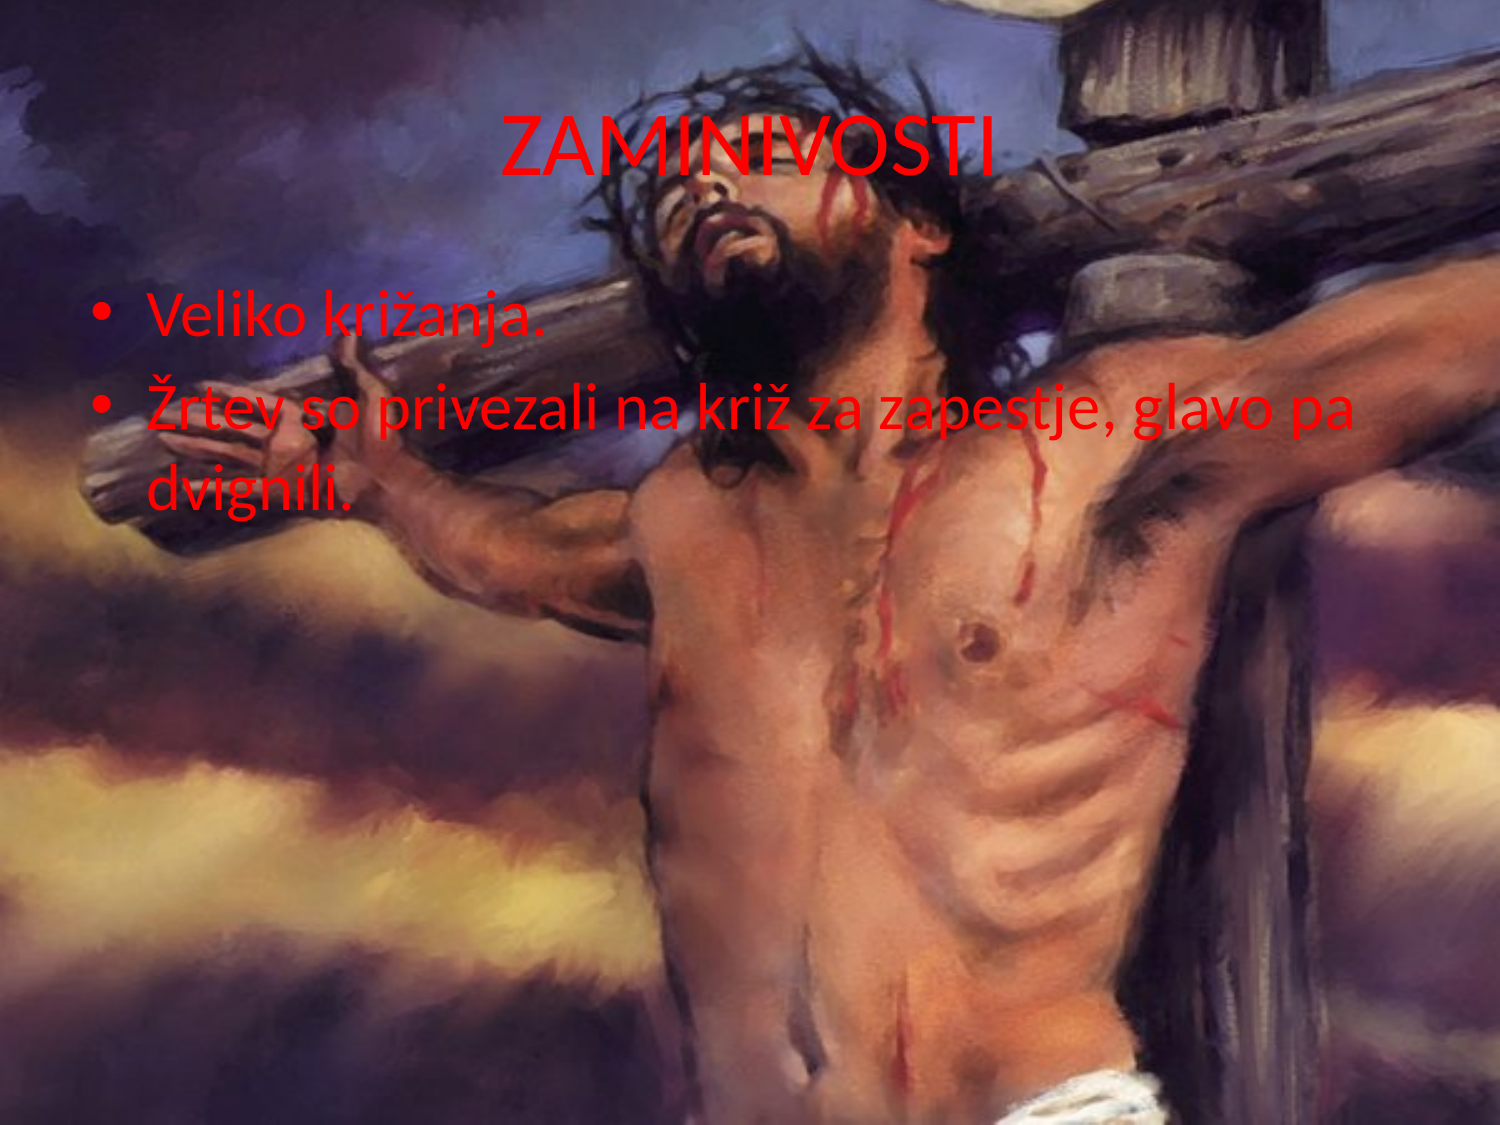

# ZAMINIVOSTI
Veliko križanja.
Žrtev so privezali na križ za zapestje, glavo pa dvignili.